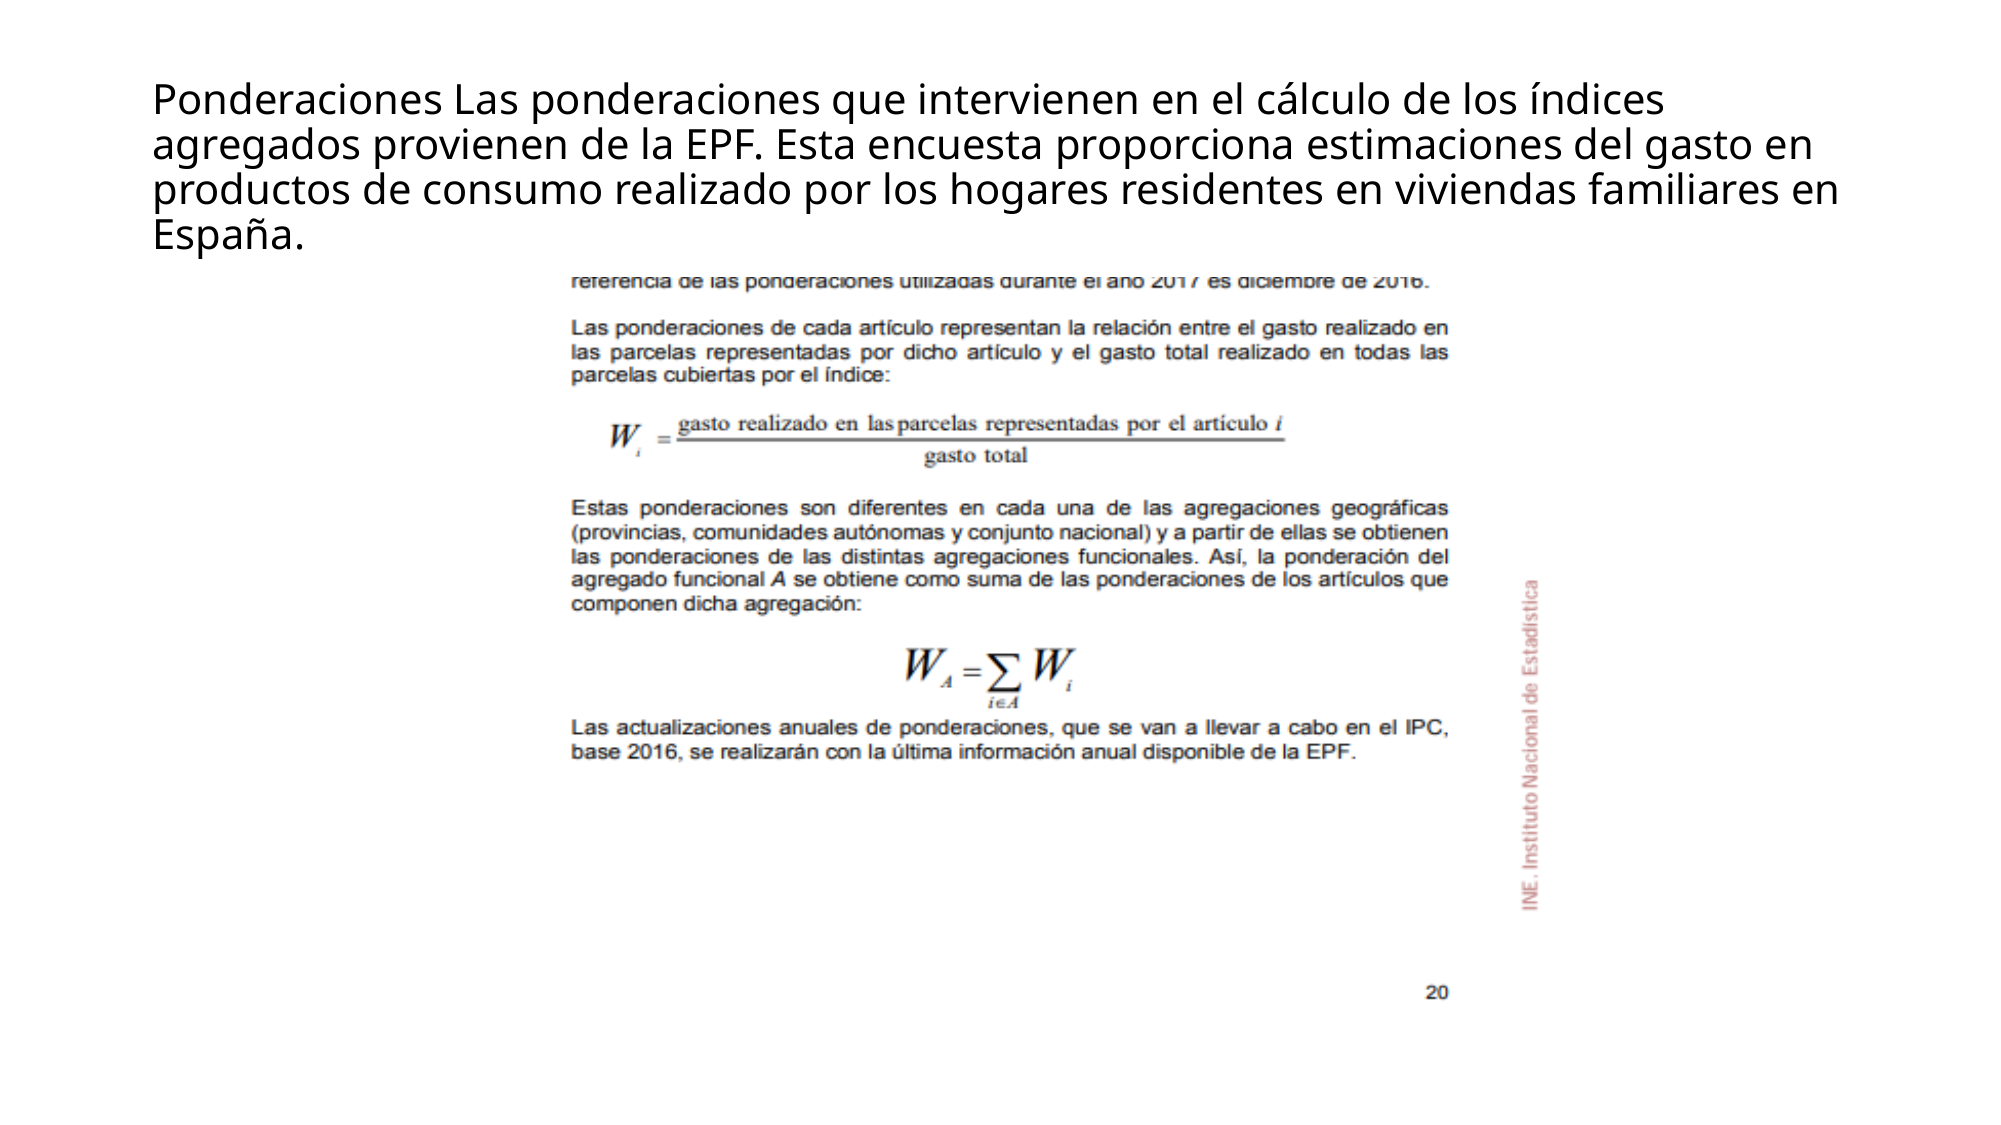

# Ponderaciones Las ponderaciones que intervienen en el cálculo de los índices agregados provienen de la EPF. Esta encuesta proporciona estimaciones del gasto en productos de consumo realizado por los hogares residentes en viviendas familiares en España.